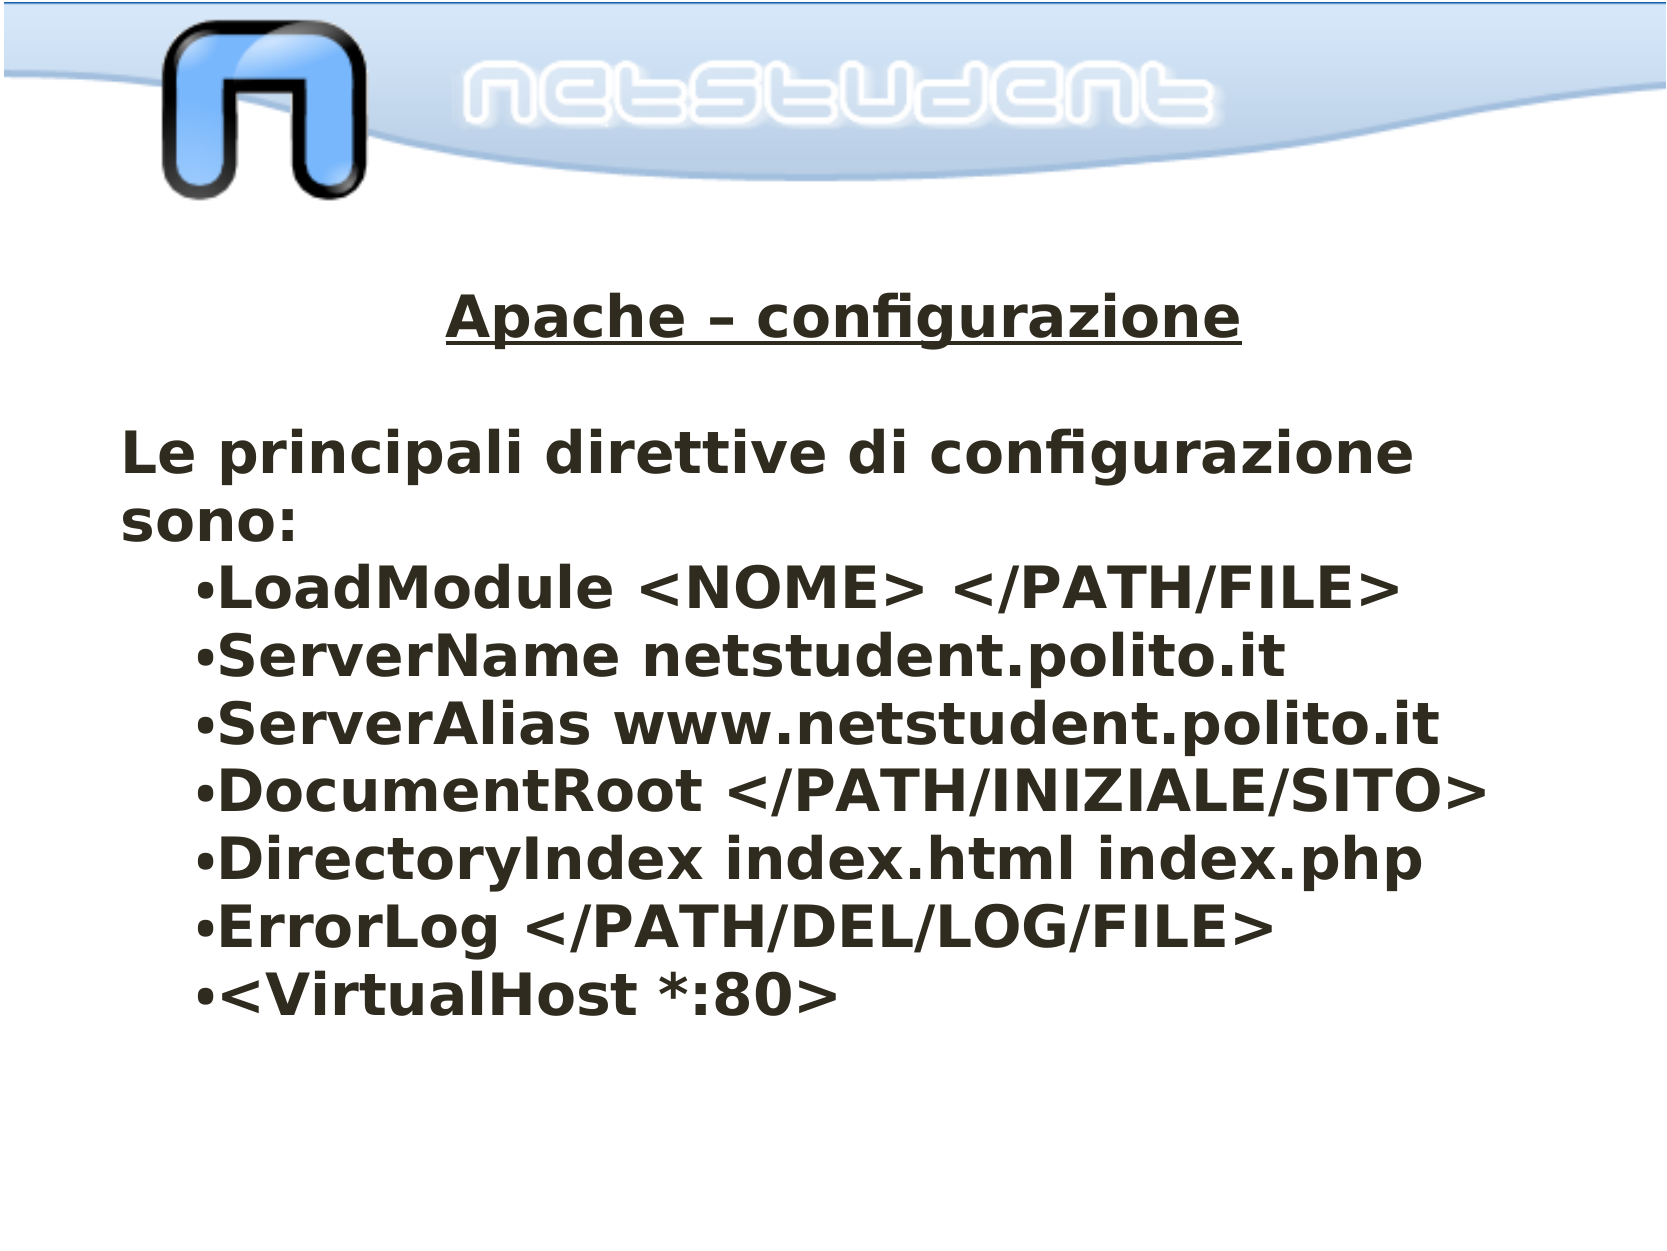

Apache – configurazione
Le principali direttive di configurazione sono:
LoadModule <NOME> </PATH/FILE>
ServerName netstudent.polito.it
ServerAlias www.netstudent.polito.it
DocumentRoot </PATH/INIZIALE/SITO>
DirectoryIndex index.html index.php
ErrorLog </PATH/DEL/LOG/FILE>
<VirtualHost *:80>